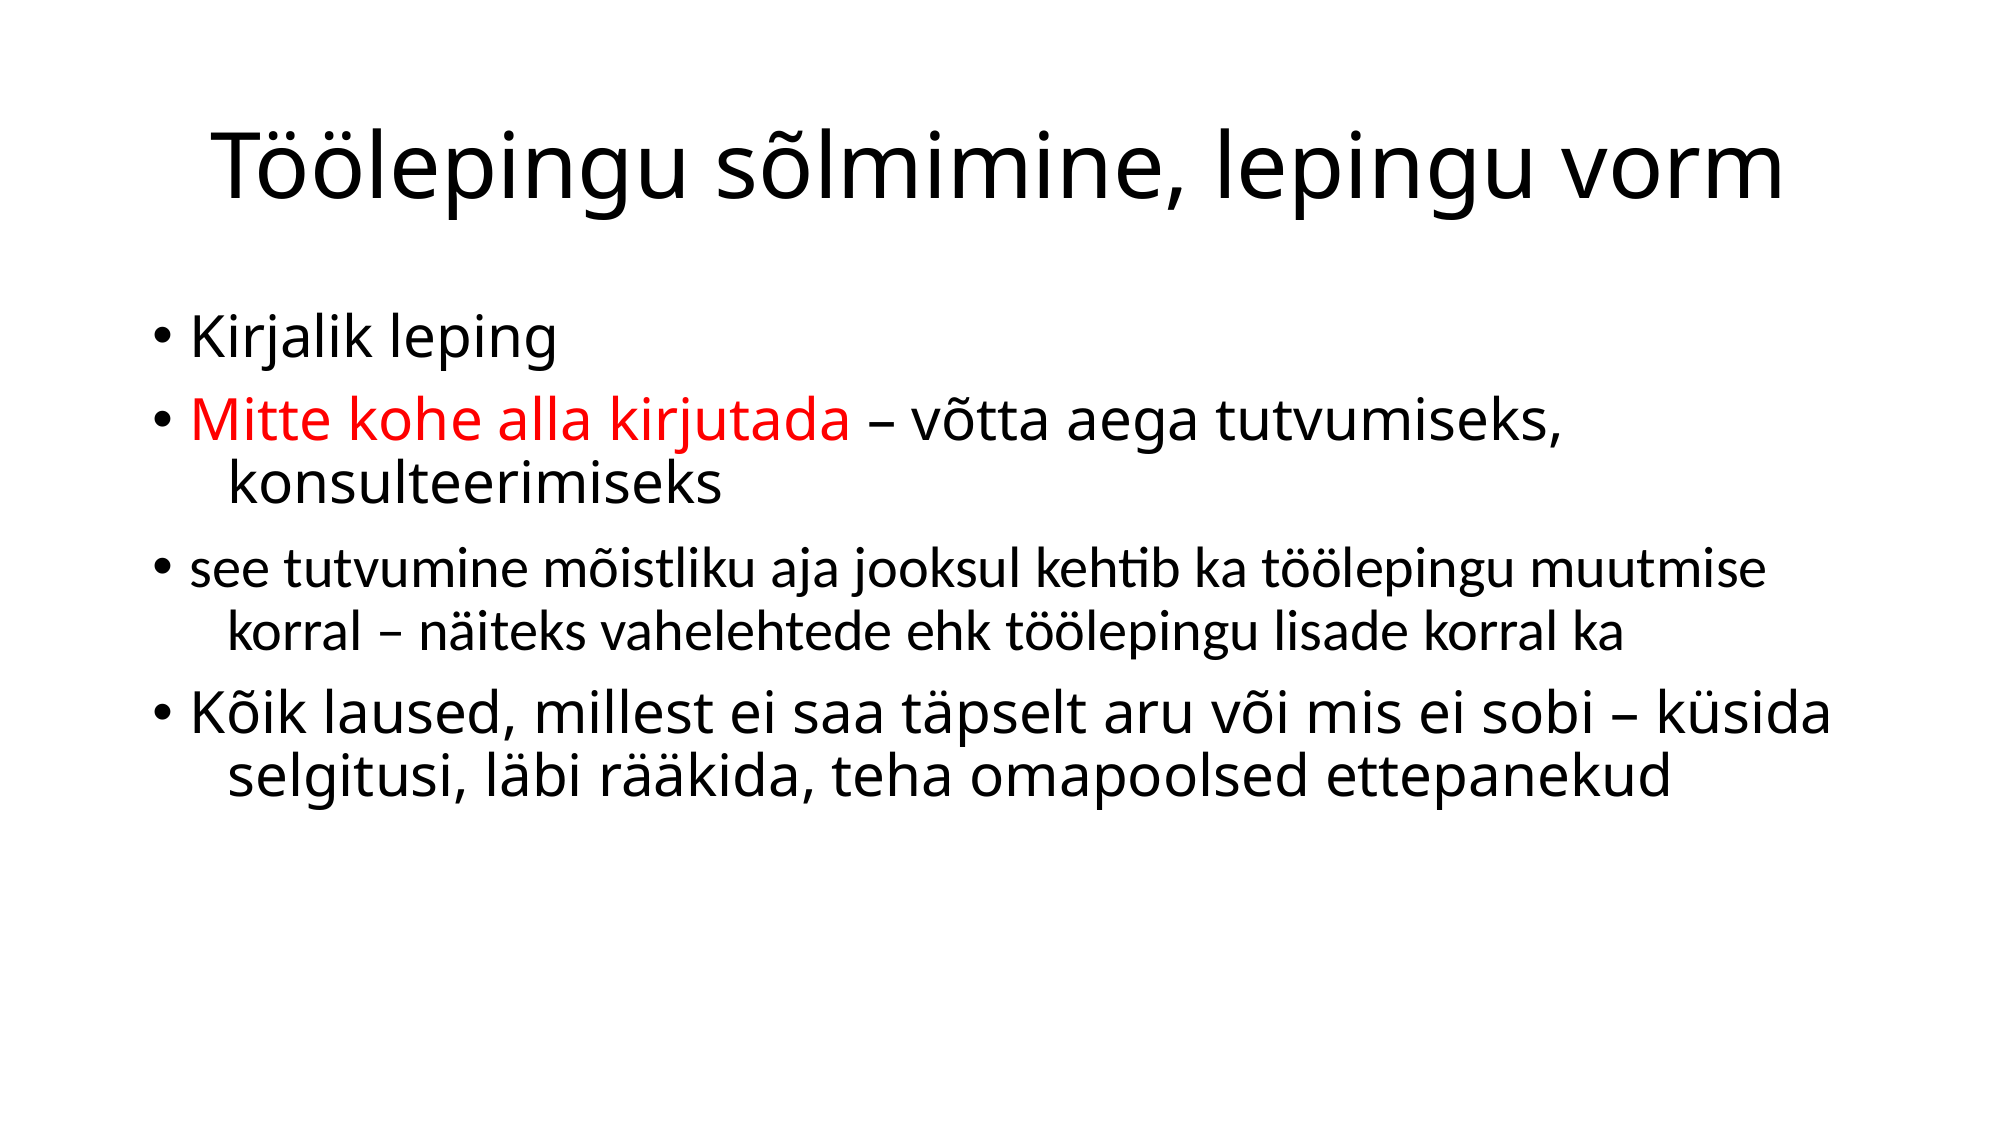

# Töölepingu sõlmimine, lepingu vorm
Kirjalik leping
Mitte kohe alla kirjutada – võtta aega tutvumiseks, konsulteerimiseks
see tutvumine mõistliku aja jooksul kehtib ka töölepingu muutmise korral – näiteks vahelehtede ehk töölepingu lisade korral ka
Kõik laused, millest ei saa täpselt aru või mis ei sobi – küsida selgitusi, läbi rääkida, teha omapoolsed ettepanekud